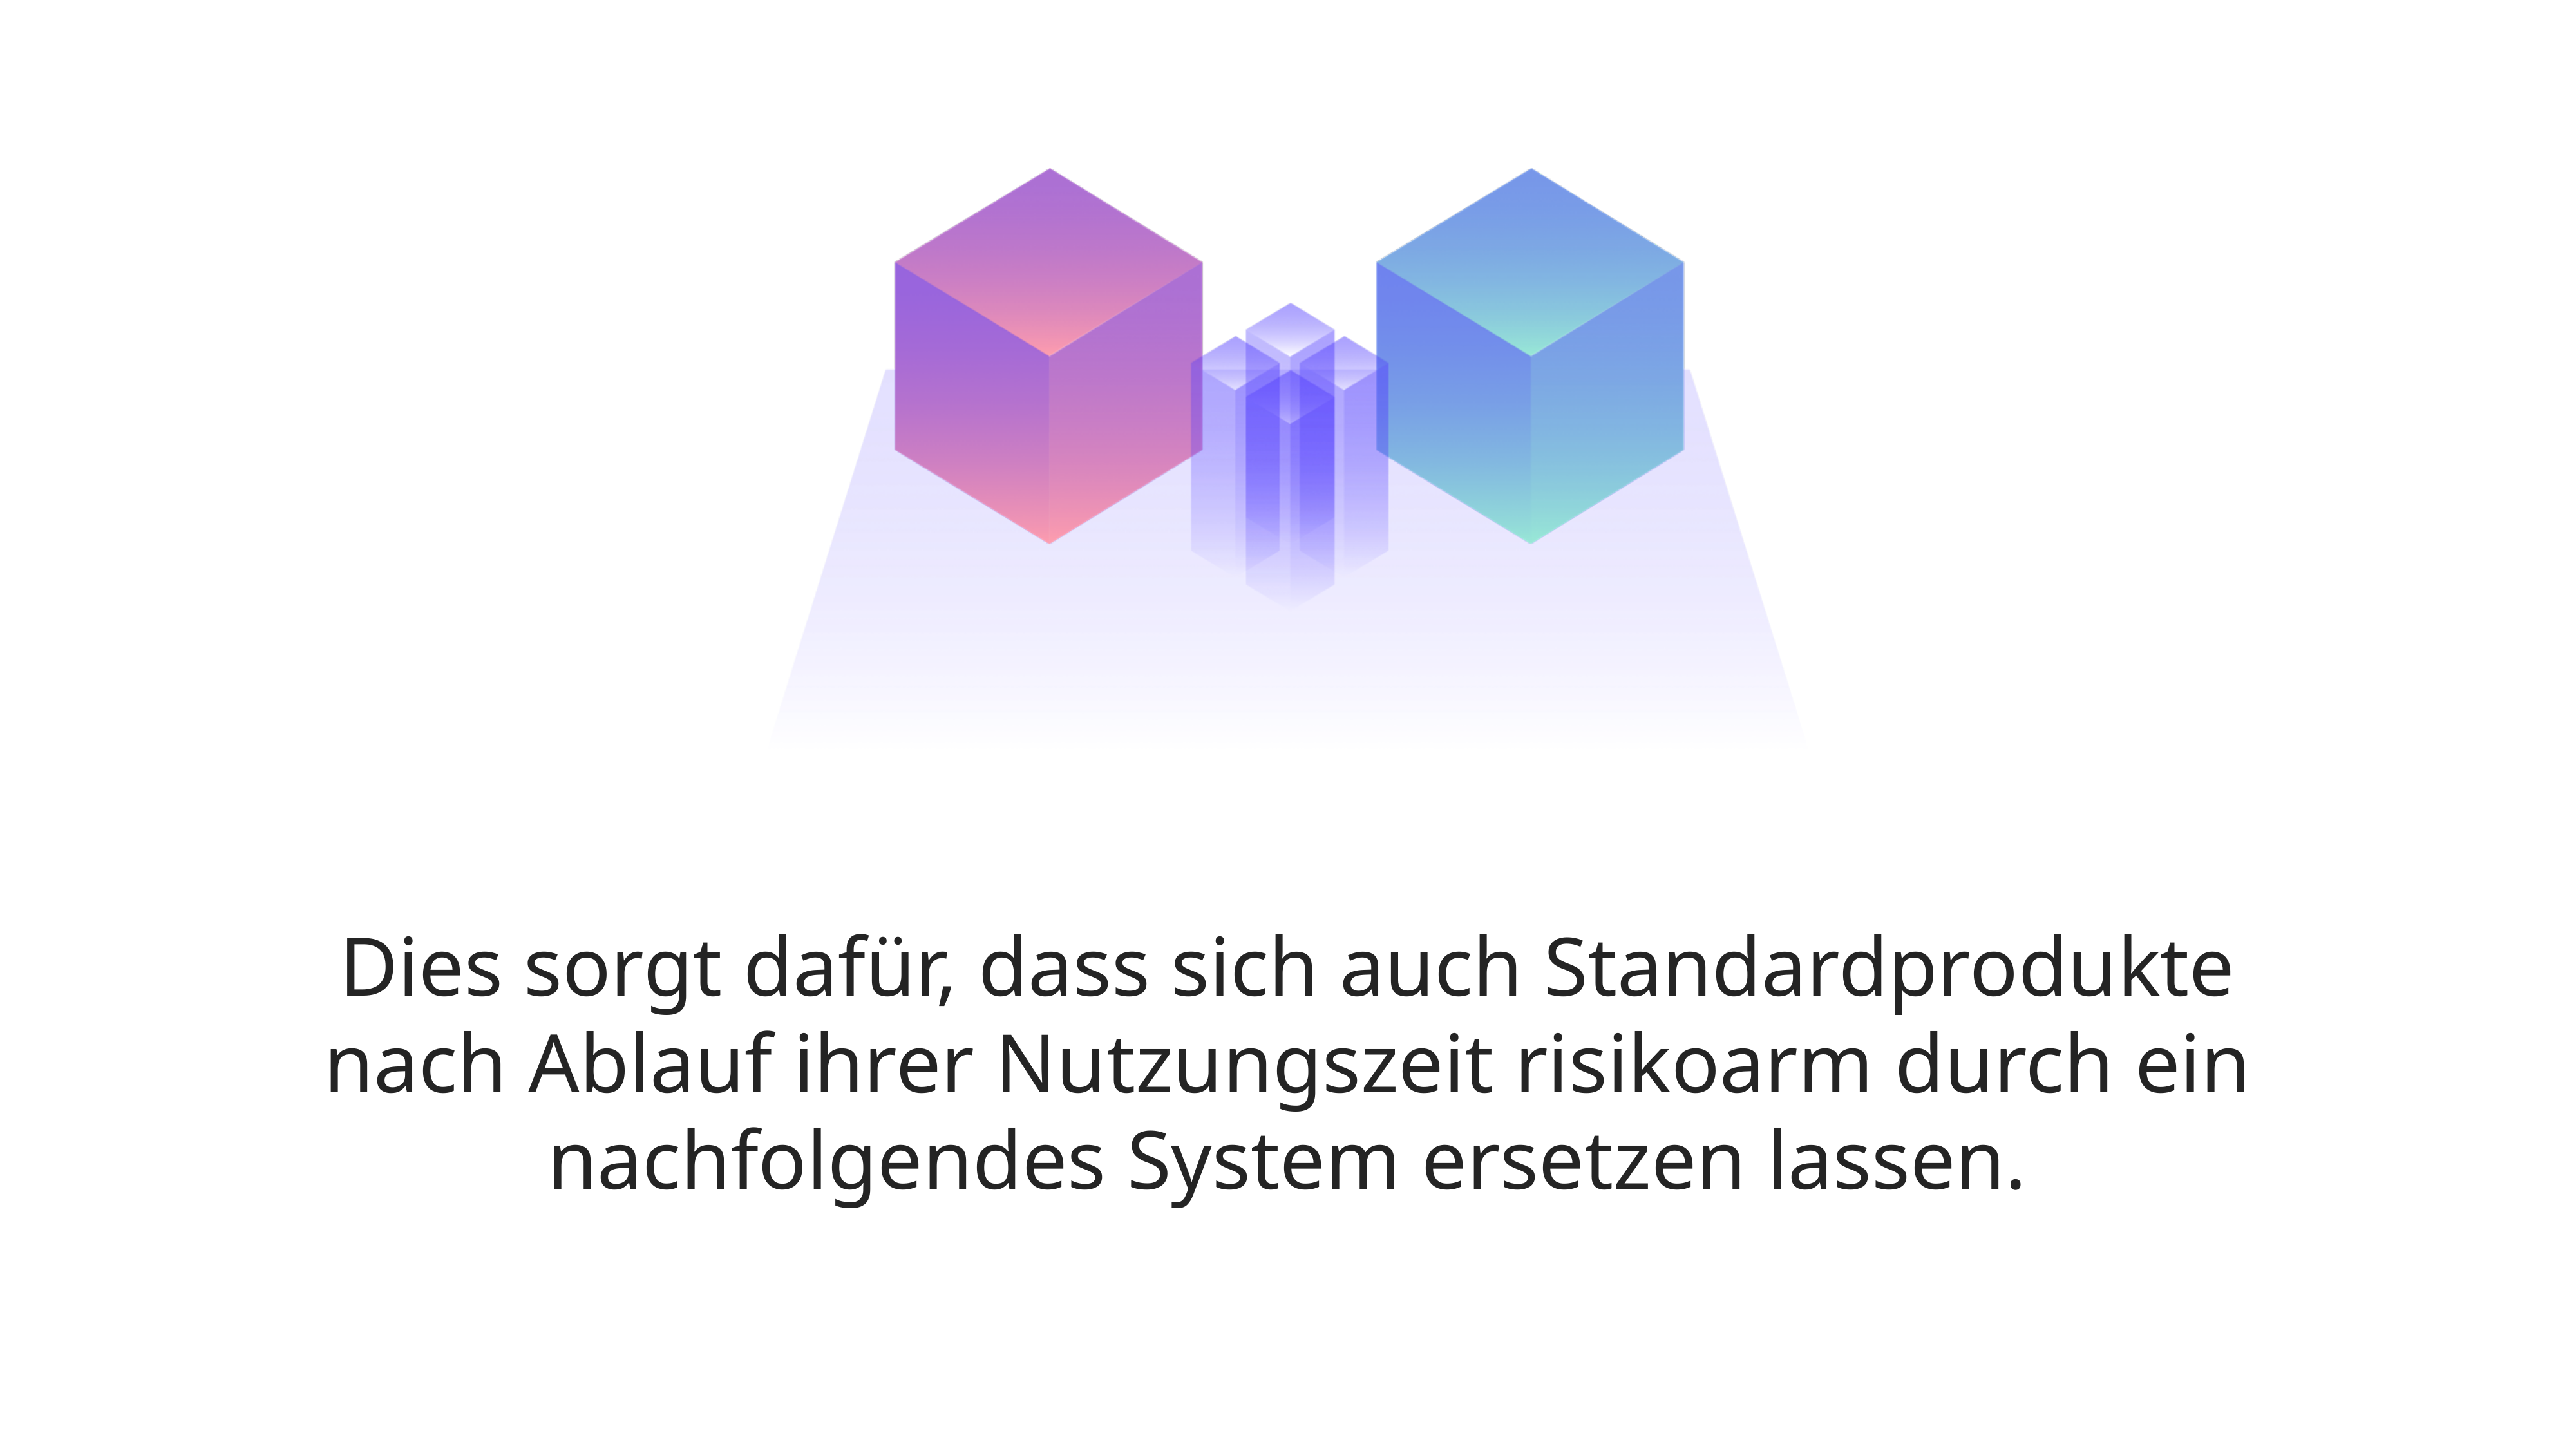

Dies sorgt dafür, dass sich auch Standardprodukte nach Ablauf ihrer Nutzungszeit risikoarm durch ein nachfolgendes System ersetzen lassen.